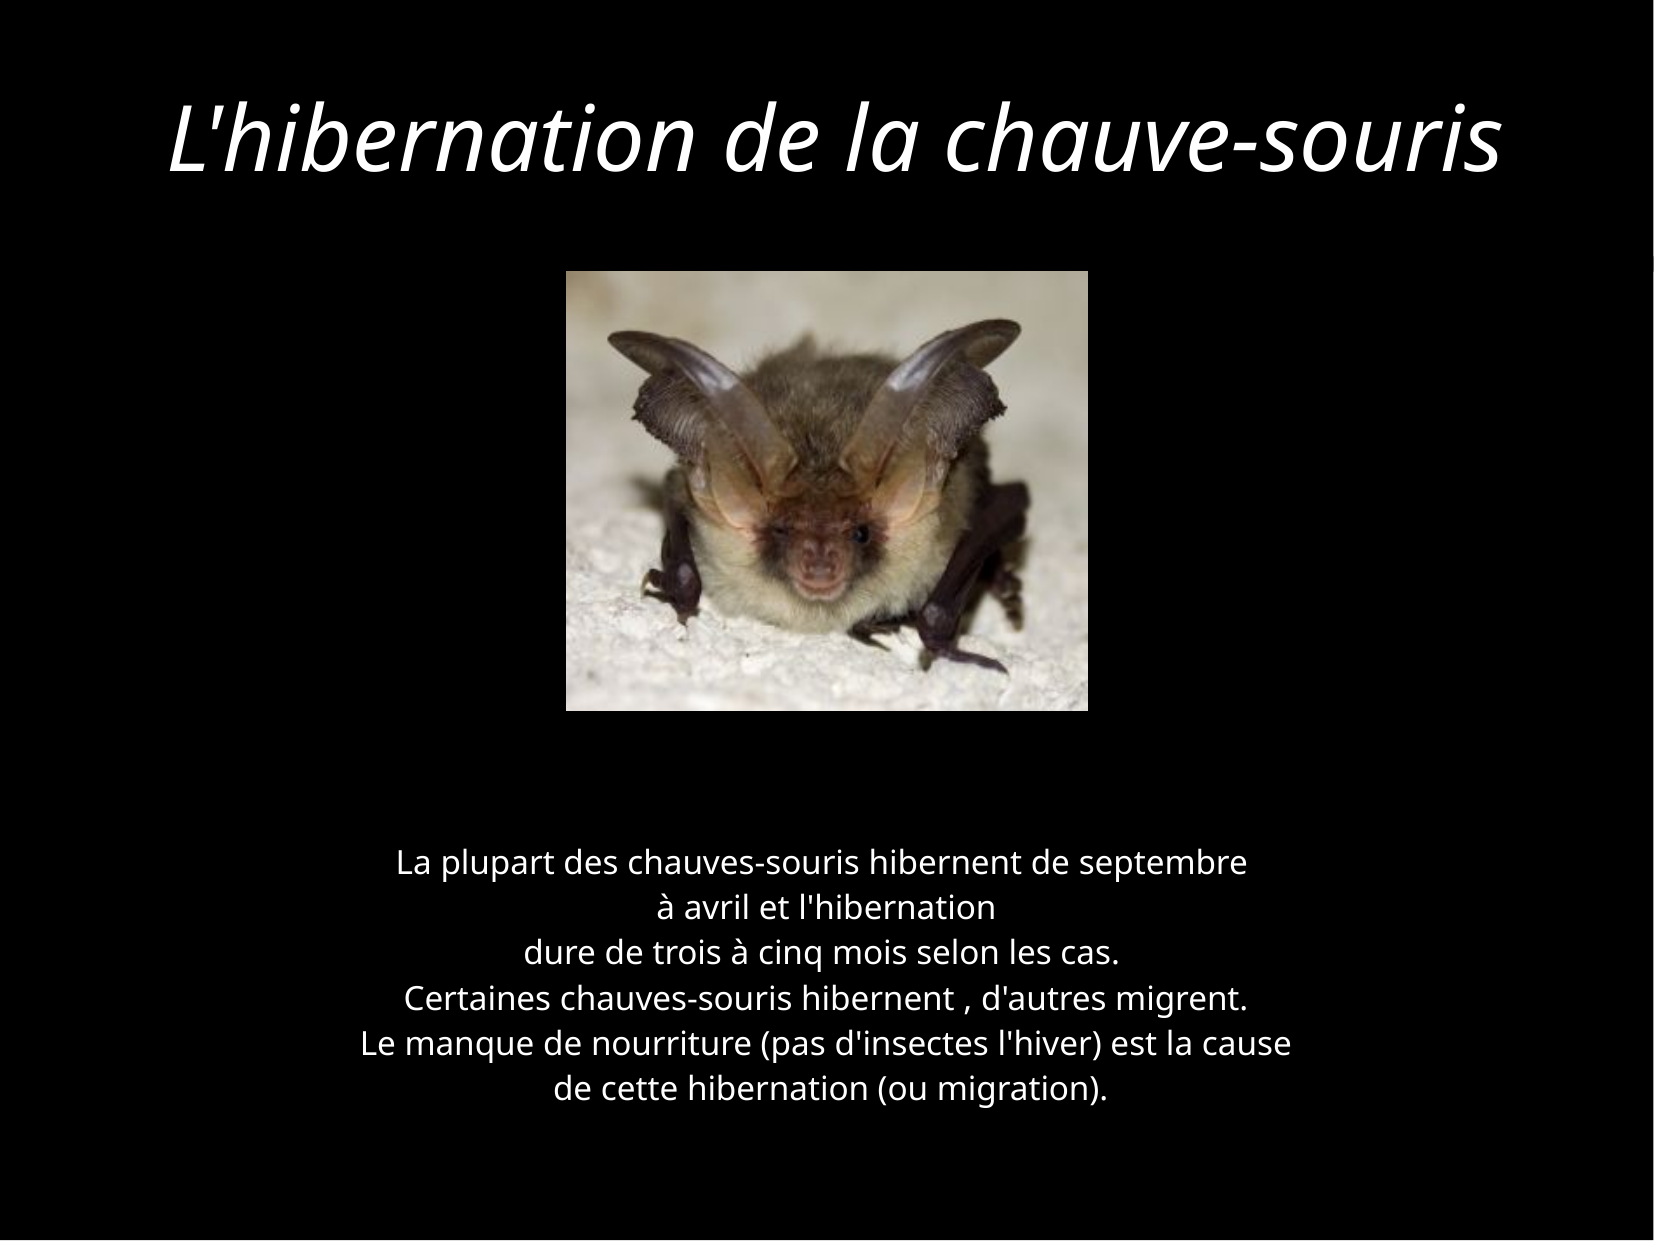

# L'hibernation de la chauve-souris
La plupart des chauves-souris hibernent de septembre
à avril et l'hibernation
dure de trois à cinq mois selon les cas.
Certaines chauves-souris hibernent , d'autres migrent.
Le manque de nourriture (pas d'insectes l'hiver) est la cause
 de cette hibernation (ou migration).